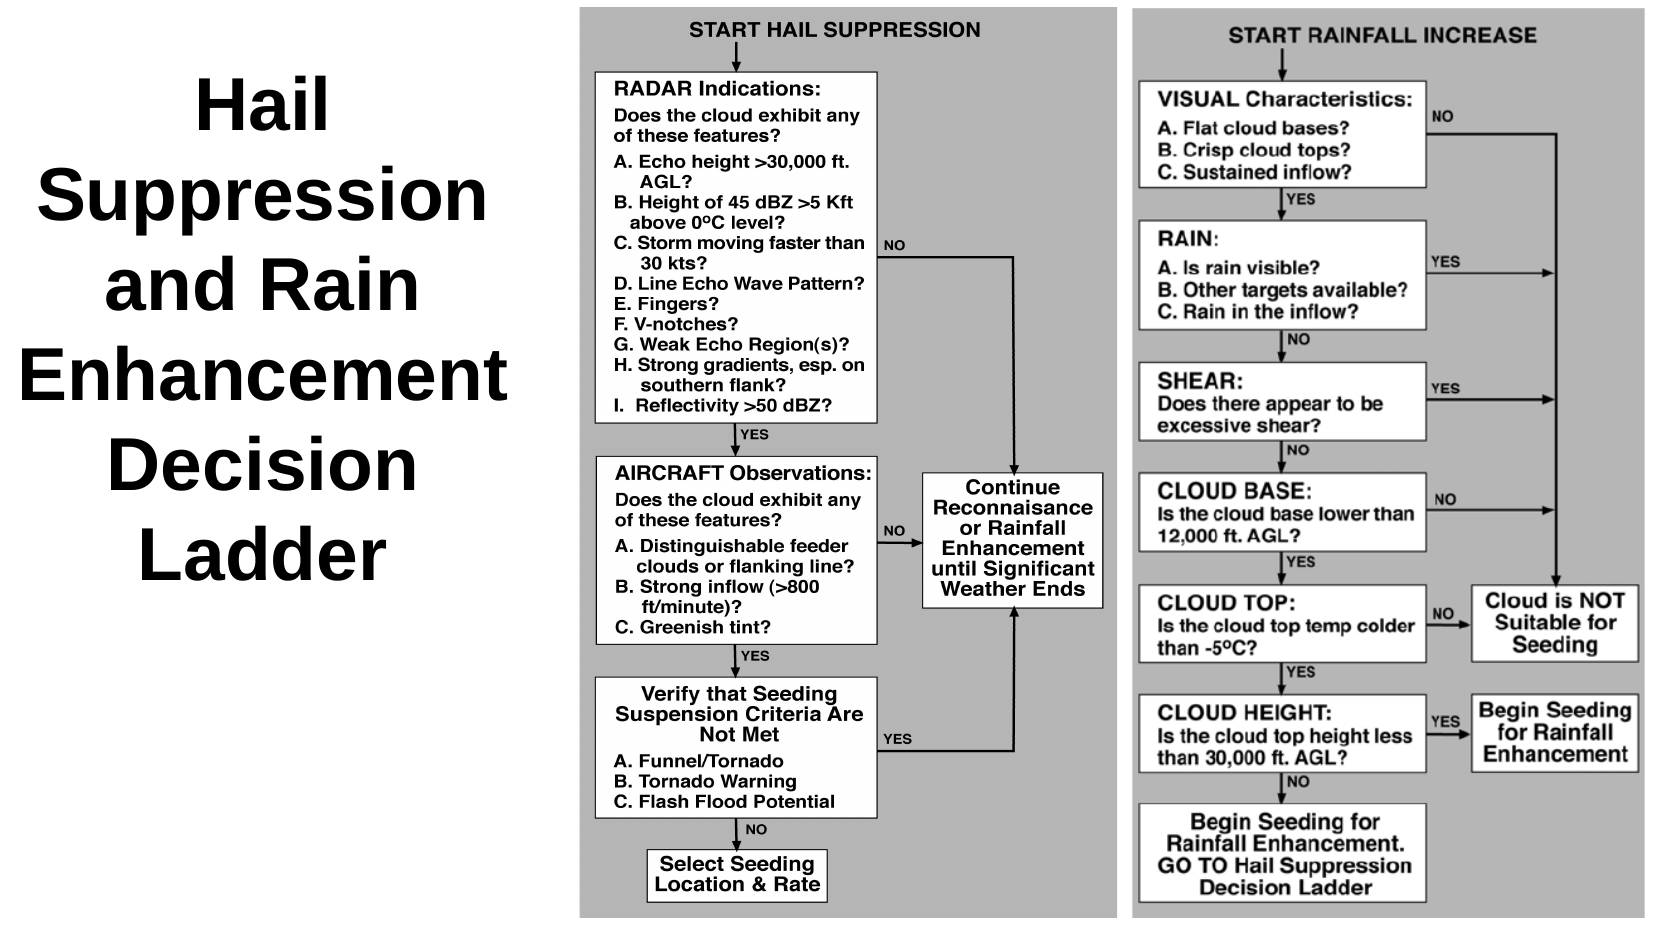

# Hail Suppression and Rain Enhancement Decision Ladder